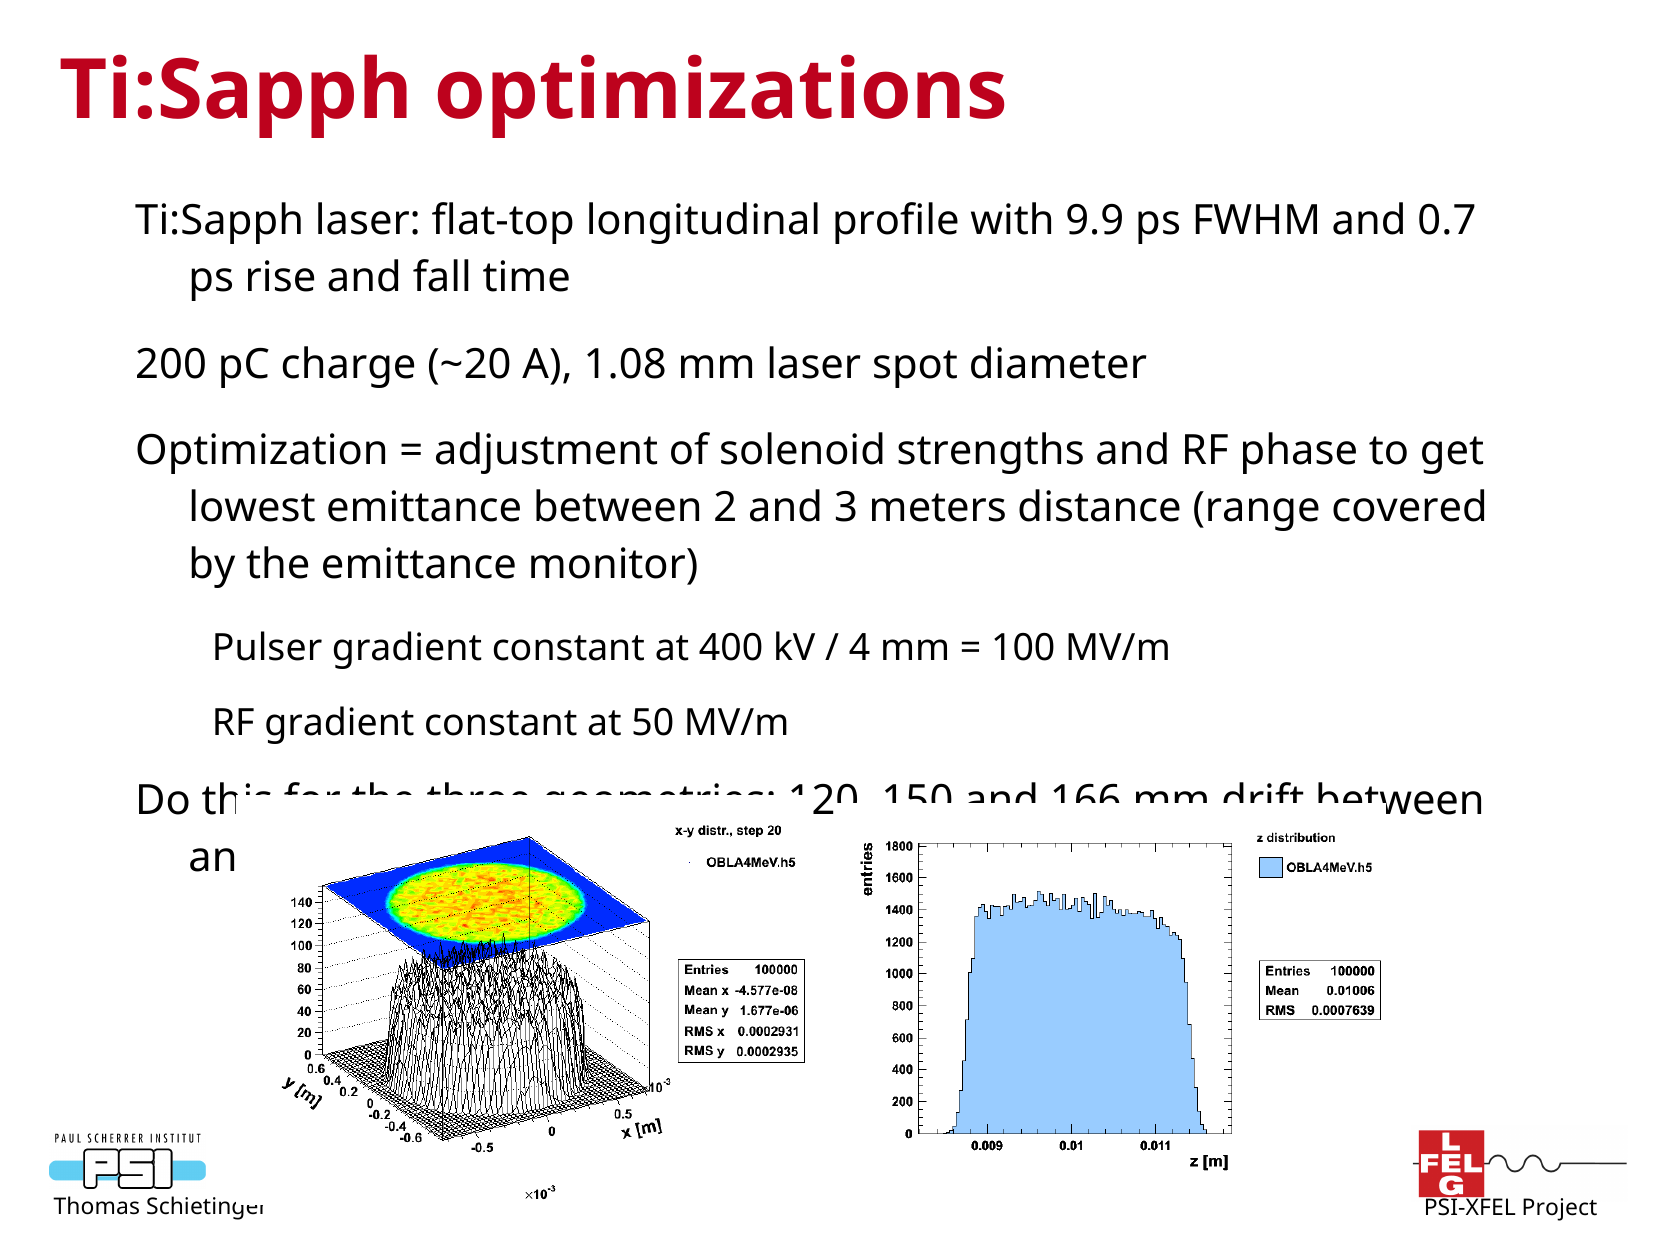

# Ti:Sapph optimizations
Ti:Sapph laser: flat-top longitudinal profile with 9.9 ps FWHM and 0.7 ps rise and fall time
200 pC charge (~20 A), 1.08 mm laser spot diameter
Optimization = adjustment of solenoid strengths and RF phase to get lowest emittance between 2 and 3 meters distance (range covered by the emittance monitor)
Pulser gradient constant at 400 kV / 4 mm = 100 MV/m
RF gradient constant at 50 MV/m
Do this for the three geometries: 120, 150 and 166 mm drift between anode and RF cavity